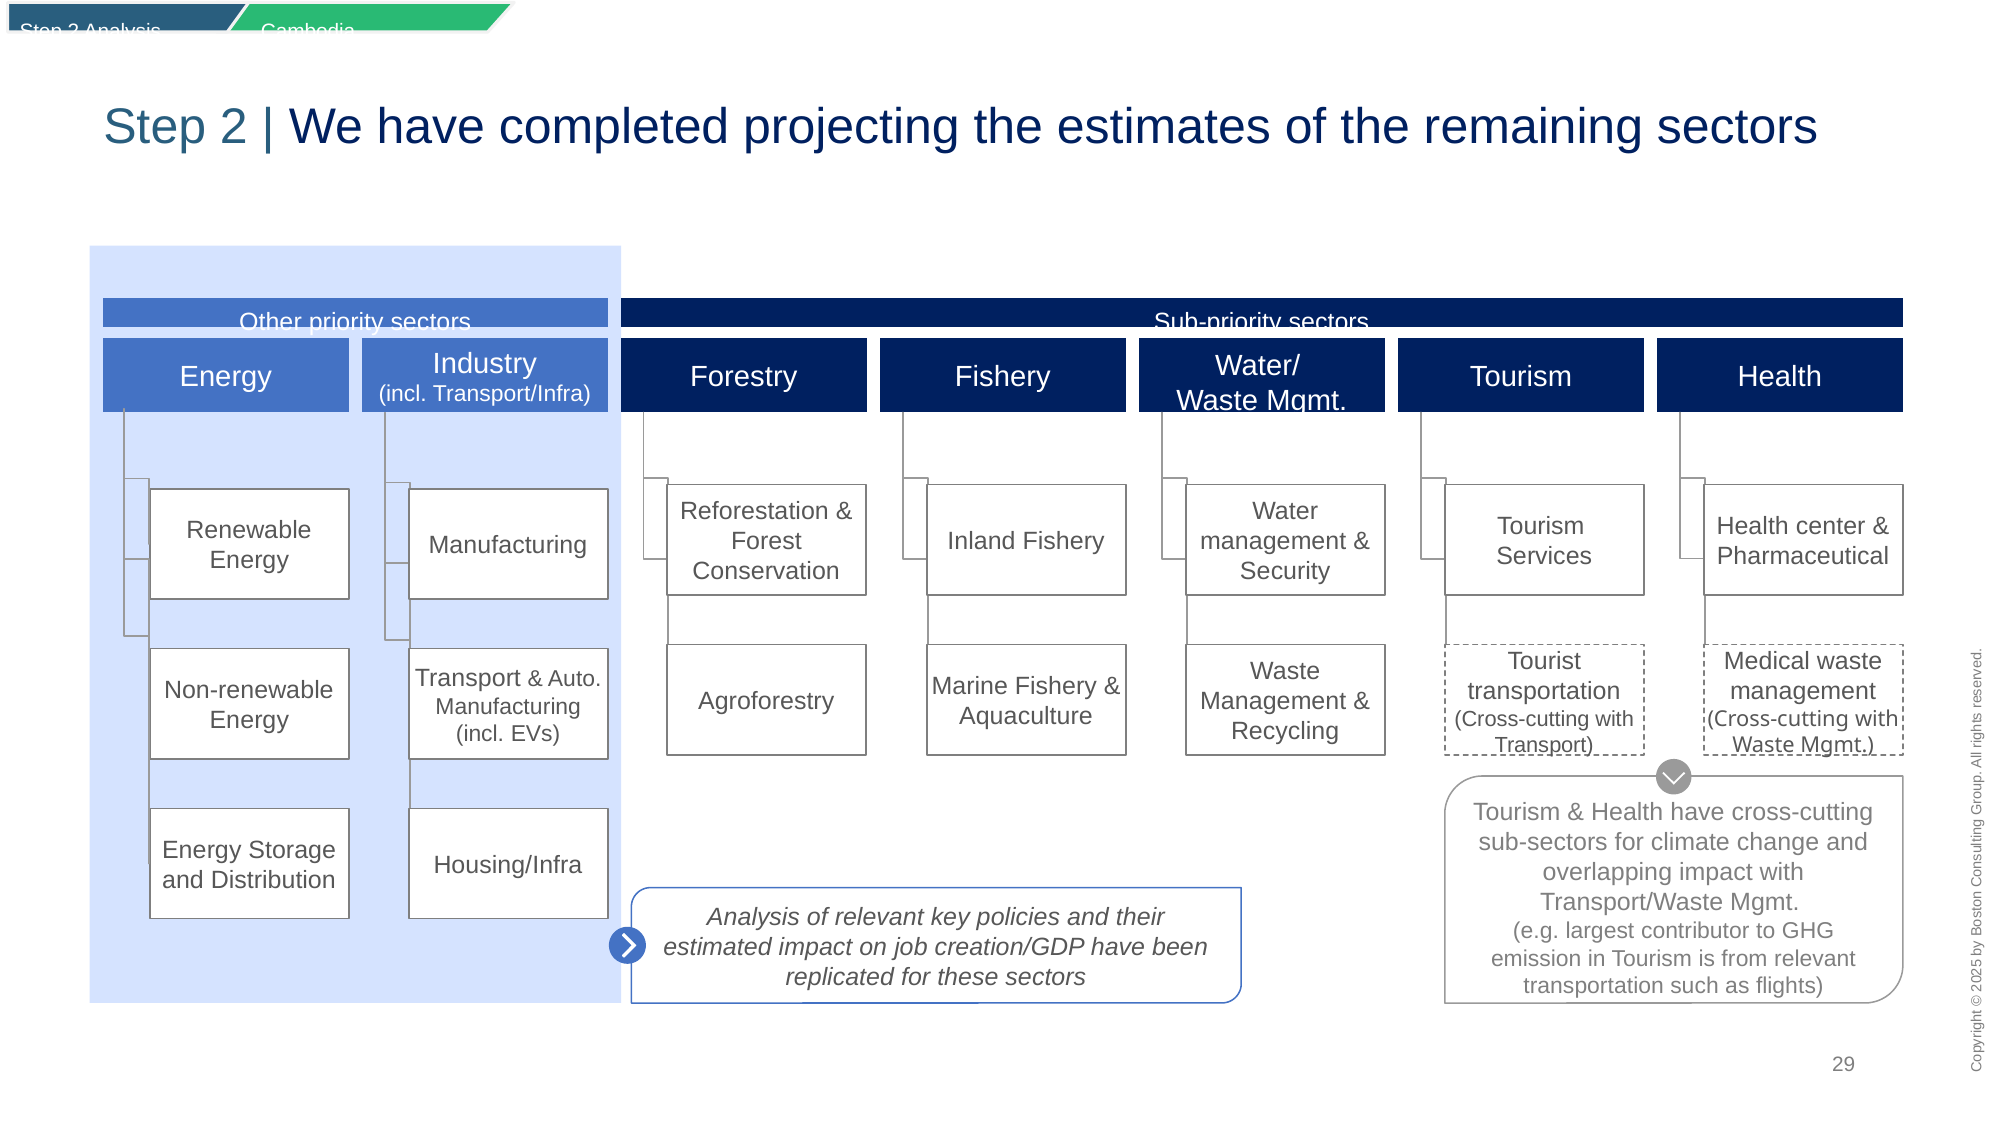

Step 2 Analysis
Cambodia
# Step 2 | We have completed projecting the estimates of the remaining sectors
Other priority sectors
Sub-priority sectors
Energy
Industry
(incl. Transport/Infra)
Forestry
Fishery
Water/
Waste Mgmt.
Tourism
Health
Reforestation & Forest Conservation
Agroforestry
Inland Fishery
Marine Fishery & Aquaculture
Water management & Security
Waste Management & Recycling
Tourism
Services
Tourist transportation
(Cross-cutting with Transport)
Health center & Pharmaceutical
Medical waste management
(Cross-cutting with Waste Mgmt.)
Renewable Energy
Manufacturing
Non-renewable Energy
Transport & Auto. Manufacturing
(incl. EVs)
Tourism & Health have cross-cutting sub-sectors for climate change and overlapping impact with Transport/Waste Mgmt.
(e.g. largest contributor to GHG emission in Tourism is from relevant transportation such as flights)
Energy Storage and Distribution
Housing/Infra
Analysis of relevant key policies and their estimated impact on job creation/GDP have been replicated for these sectors